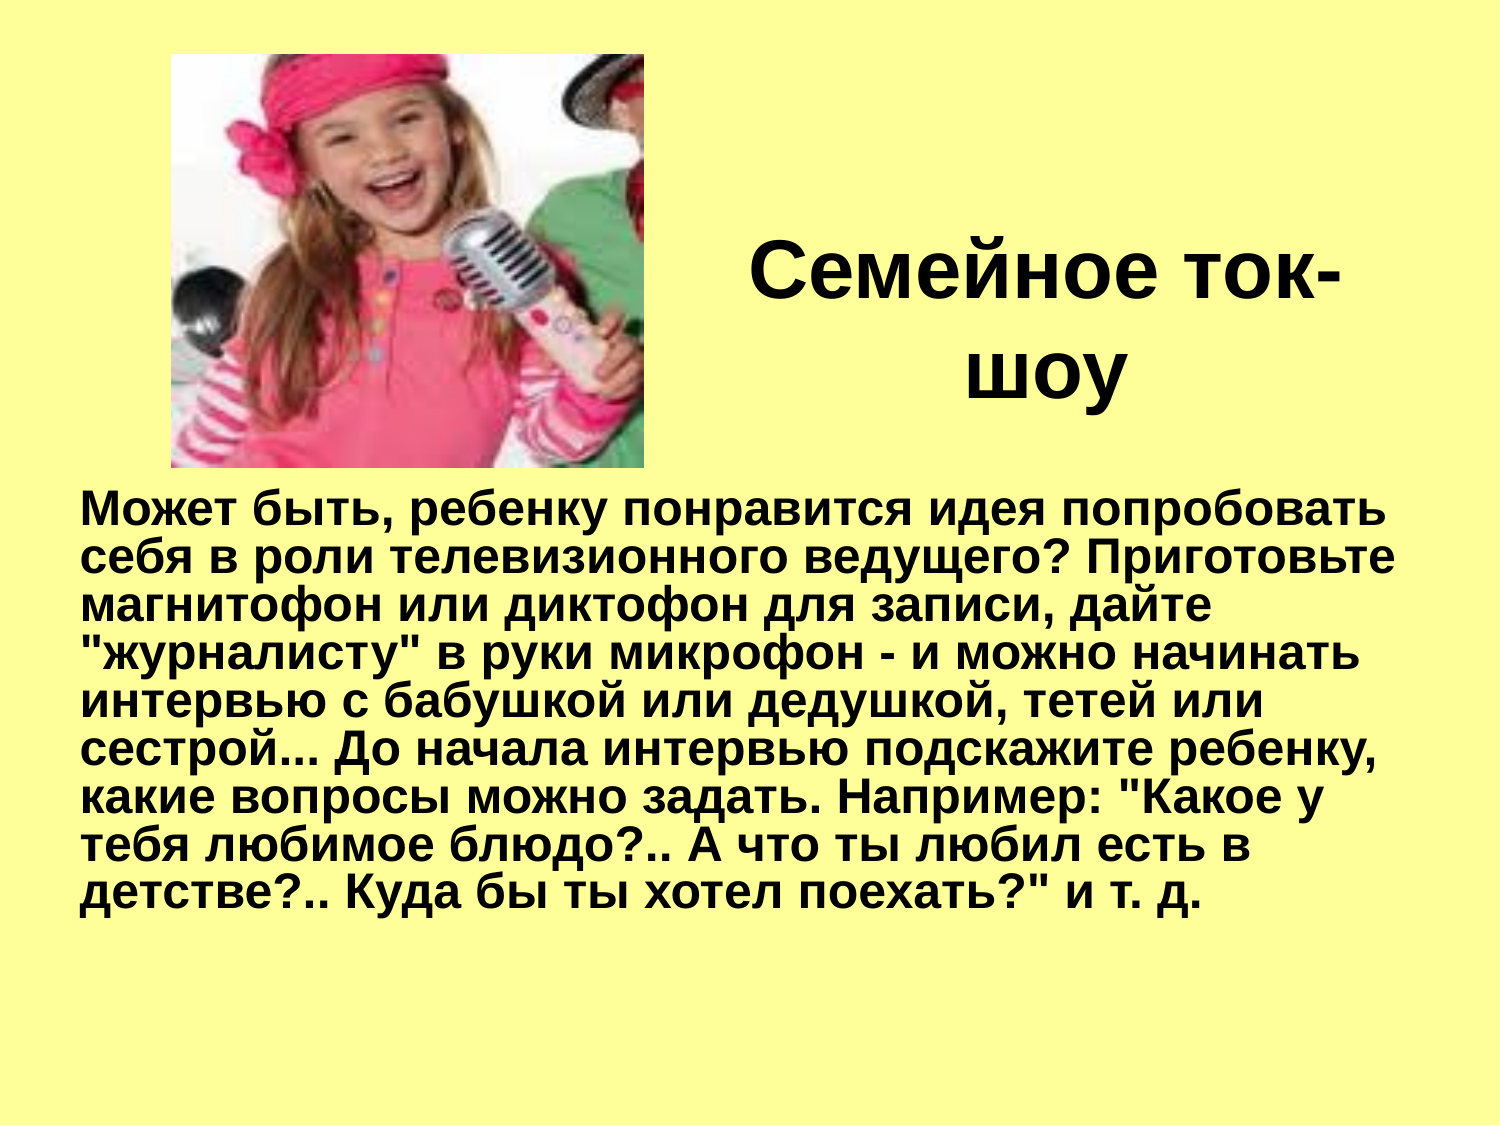

# Семейное ток-шоу
Может быть, ребенку понравится идея попробовать себя в роли телевизионного ведущего? Приготовьте магнитофон или диктофон для записи, дайте "журналисту" в руки микрофон - и можно начинать интервью с бабушкой или дедушкой, тетей или сестрой... До начала интервью подскажите ребенку, какие вопросы можно задать. Например: "Какое у тебя любимое блюдо?.. А что ты любил есть в детстве?.. Куда бы ты хотел поехать?" и т. д.